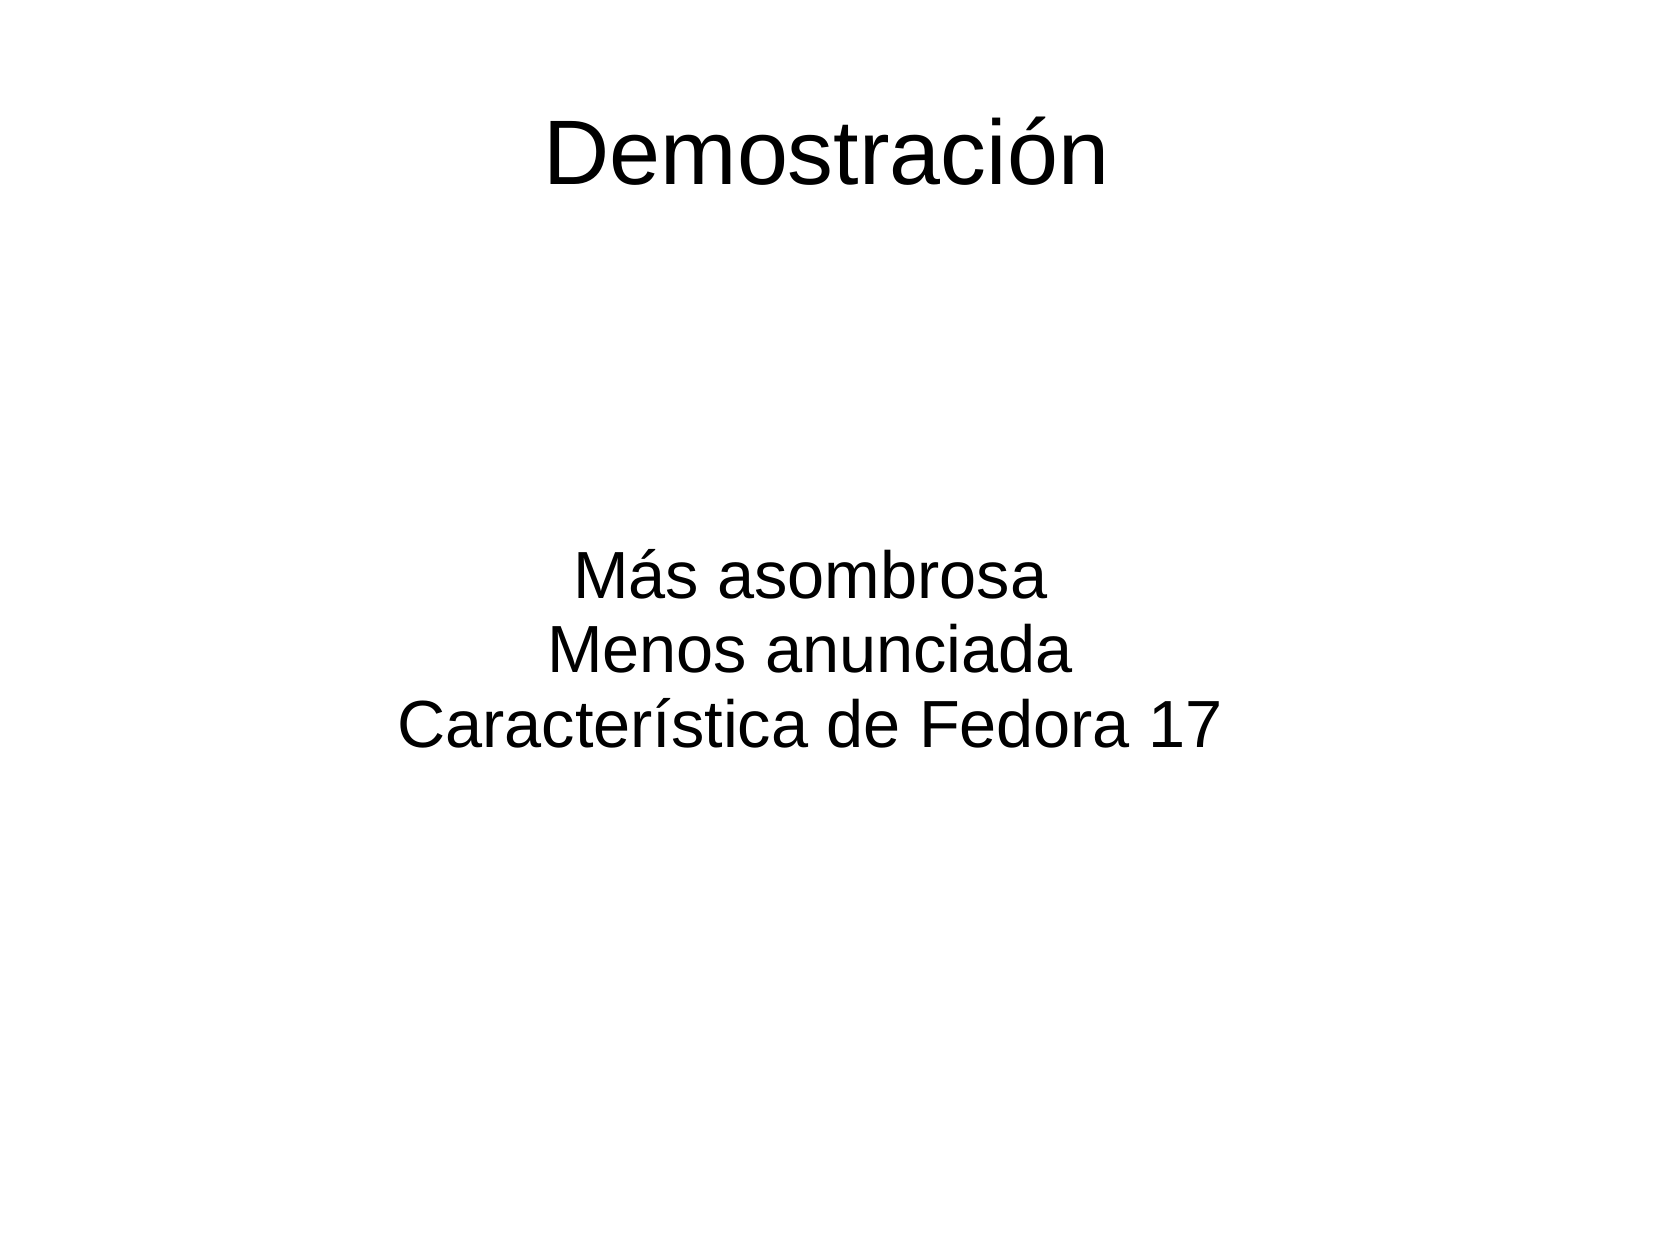

# Demostración
Más asombrosa
Menos anunciada
Característica de Fedora 17